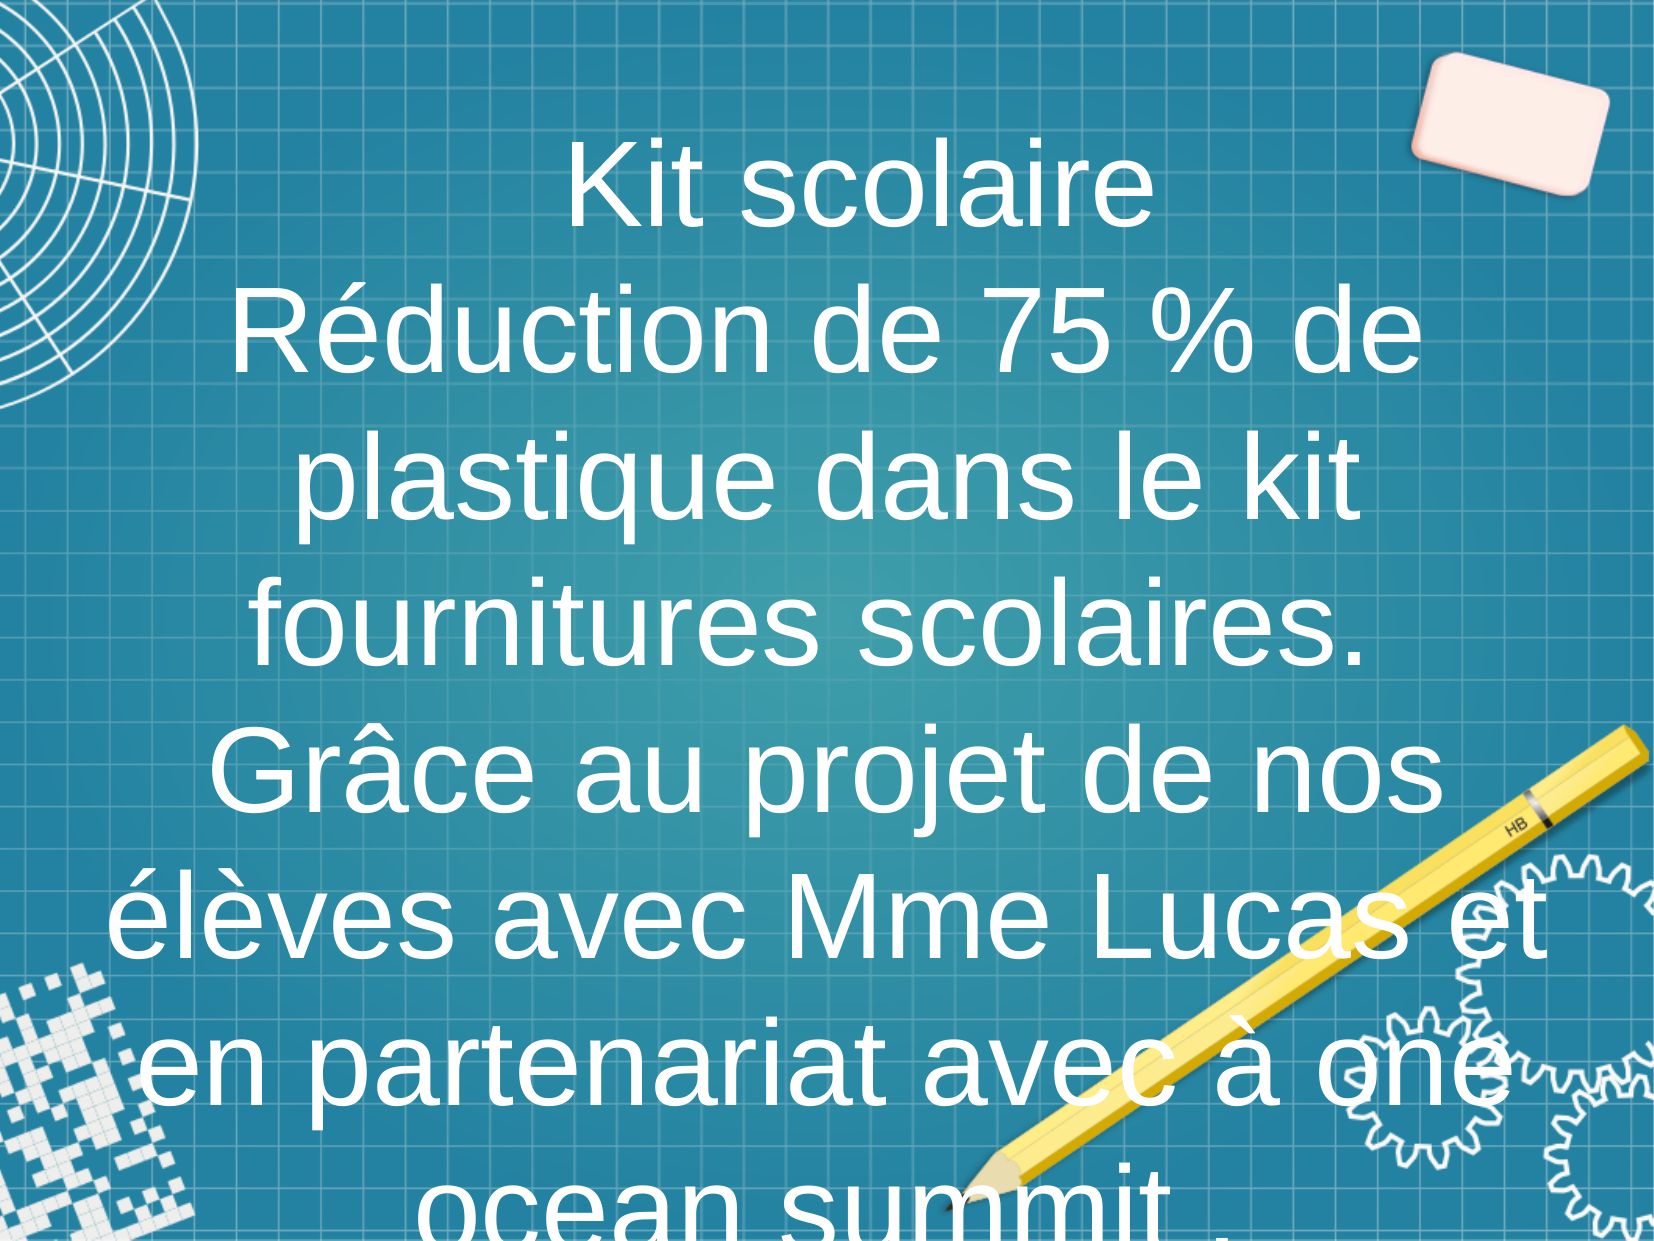

# Kit scolaire Réduction de 75 % de plastique dans le kit fournitures scolaires. Grâce au projet de nos élèves avec Mme Lucas et en partenariat avec à one ocean summit . I